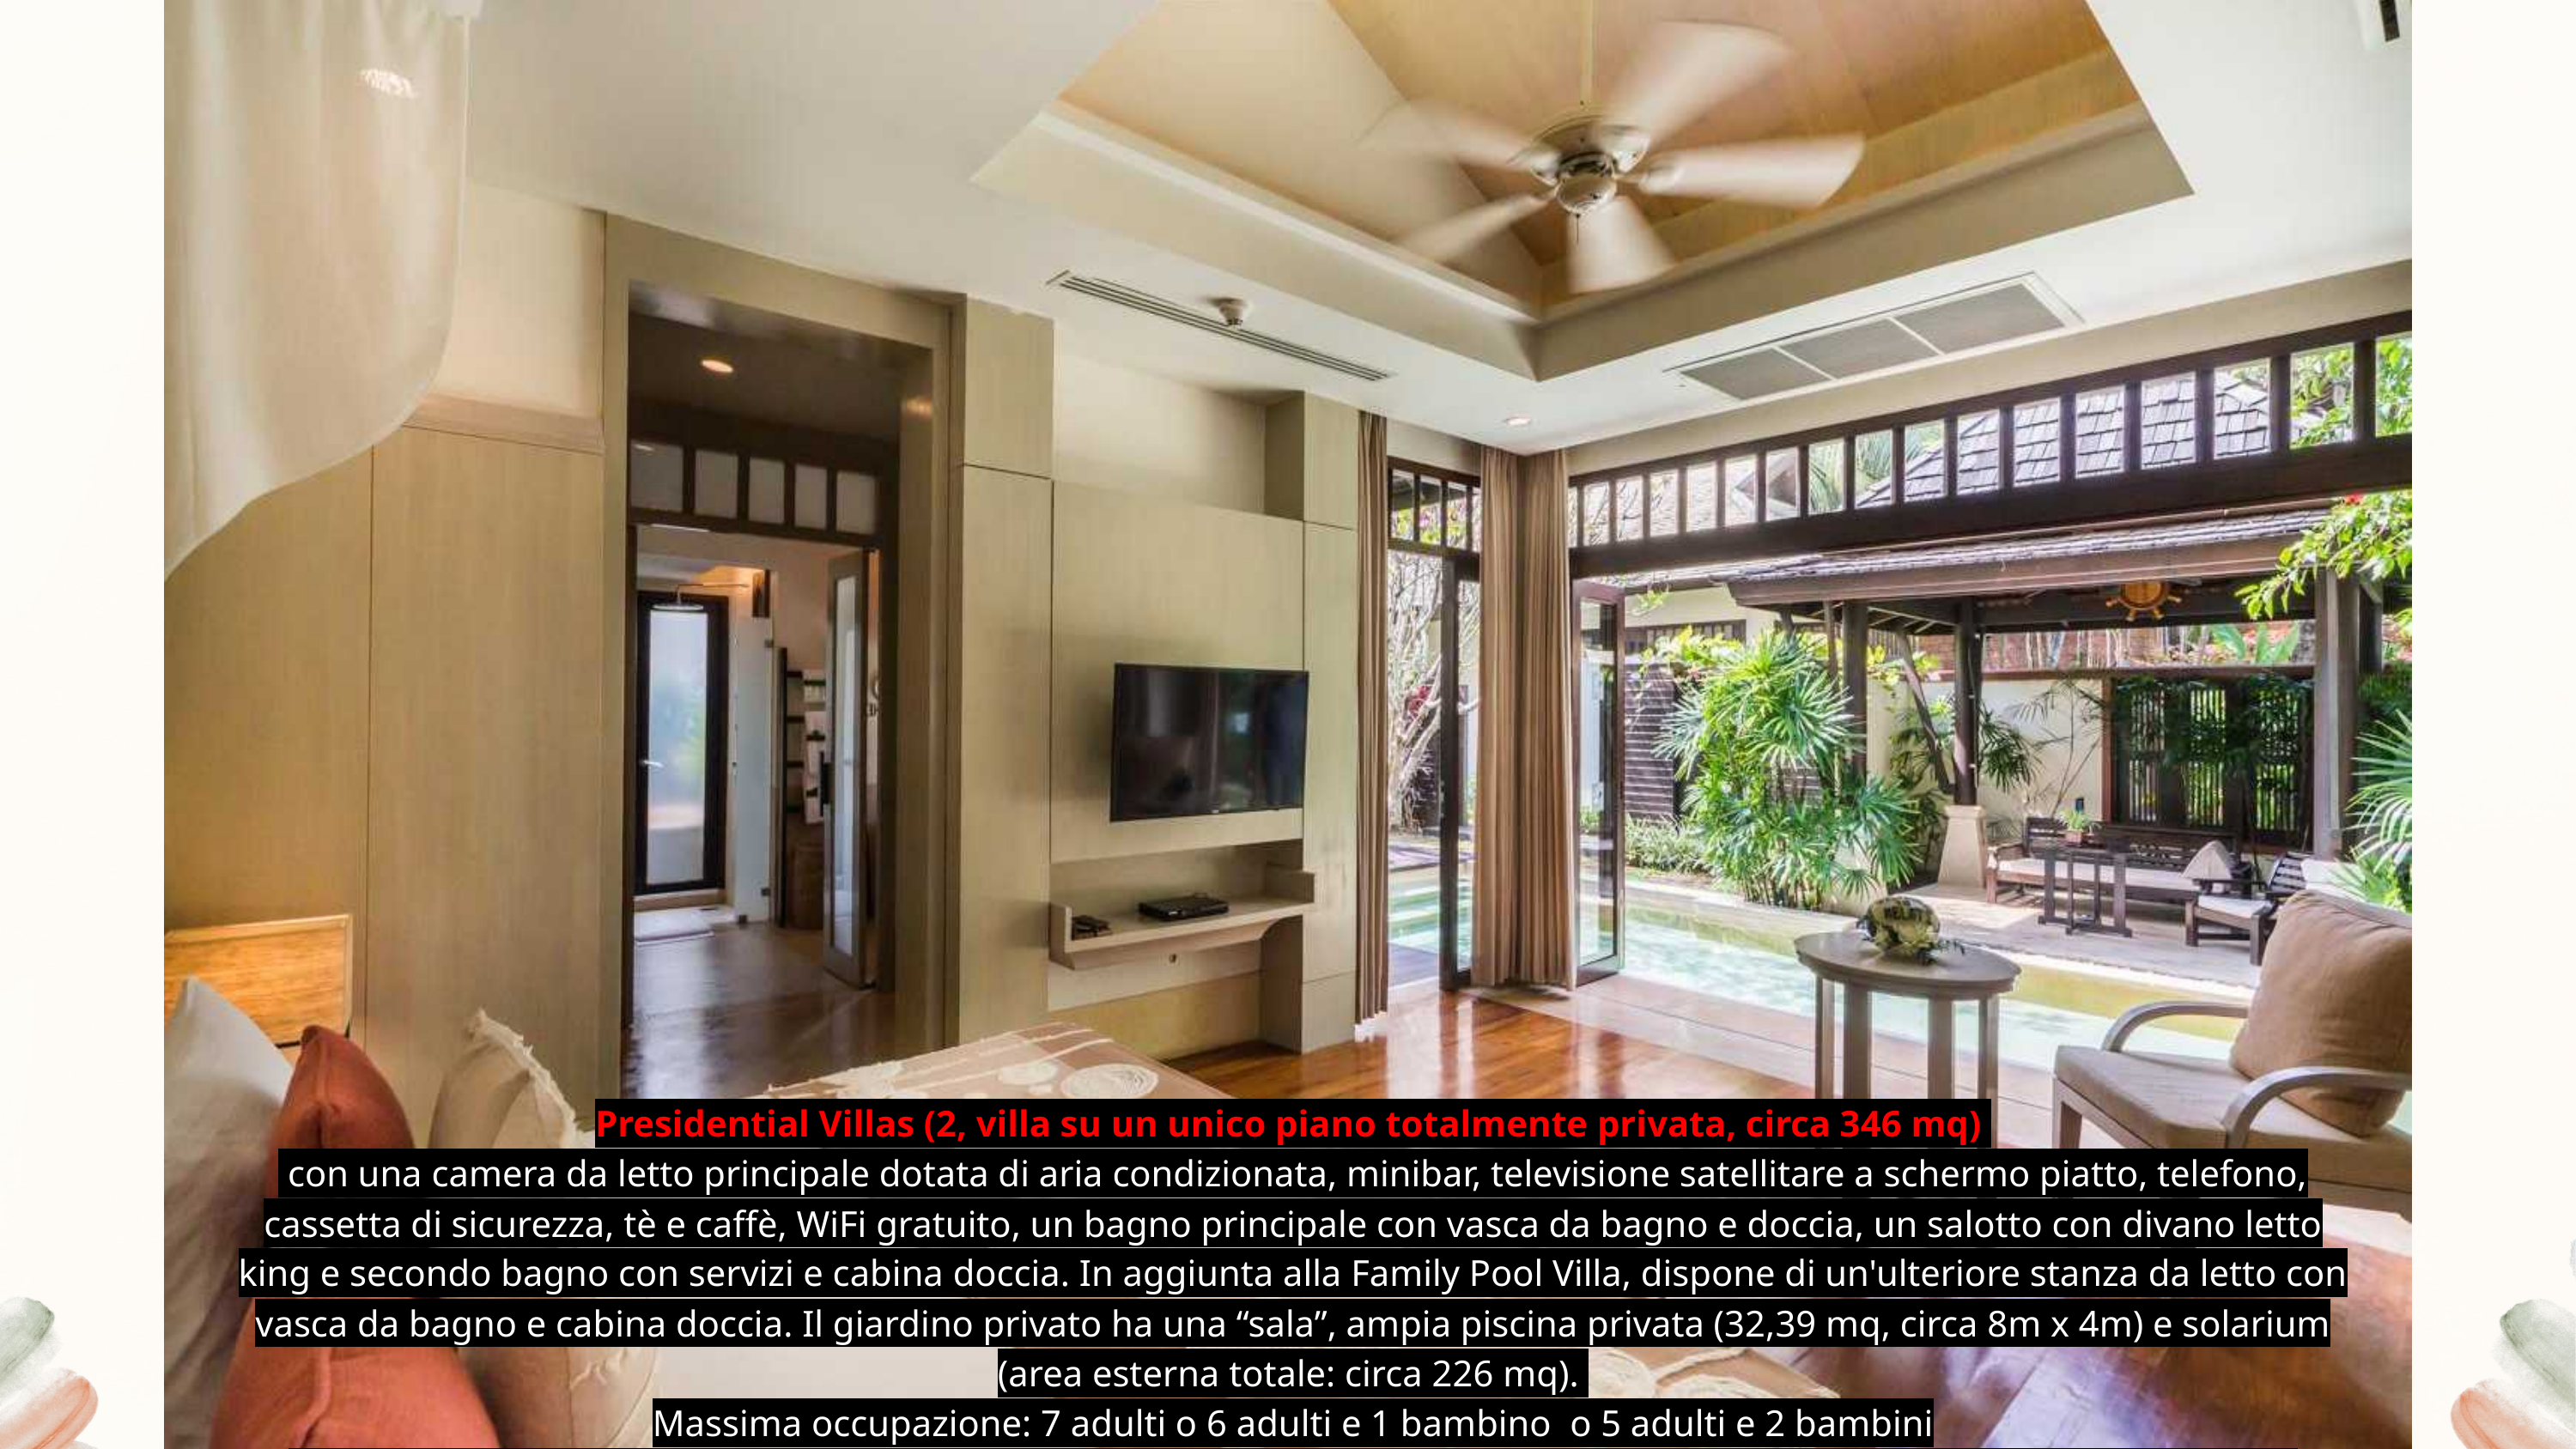

Presidential Villas (2, villa su un unico piano totalmente privata, circa 346 mq)
 con una camera da letto principale dotata di aria condizionata, minibar, televisione satellitare a schermo piatto, telefono, cassetta di sicurezza, tè e caffè, WiFi gratuito, un bagno principale con vasca da bagno e doccia, un salotto con divano letto king e secondo bagno con servizi e cabina doccia. In aggiunta alla Family Pool Villa, dispone di un'ulteriore stanza da letto con vasca da bagno e cabina doccia. Il giardino privato ha una “sala”, ampia piscina privata (32,39 mq, circa 8m x 4m) e solarium (area esterna totale: circa 226 mq).
Massima occupazione: 7 adulti o 6 adulti e 1 bambino o 5 adulti e 2 bambini
Configurazione letti: 1 letto king e divano letto in entrambe camere matrimoniale, e nel salotto, un divano letto singolo.
Vista: Giardino privato